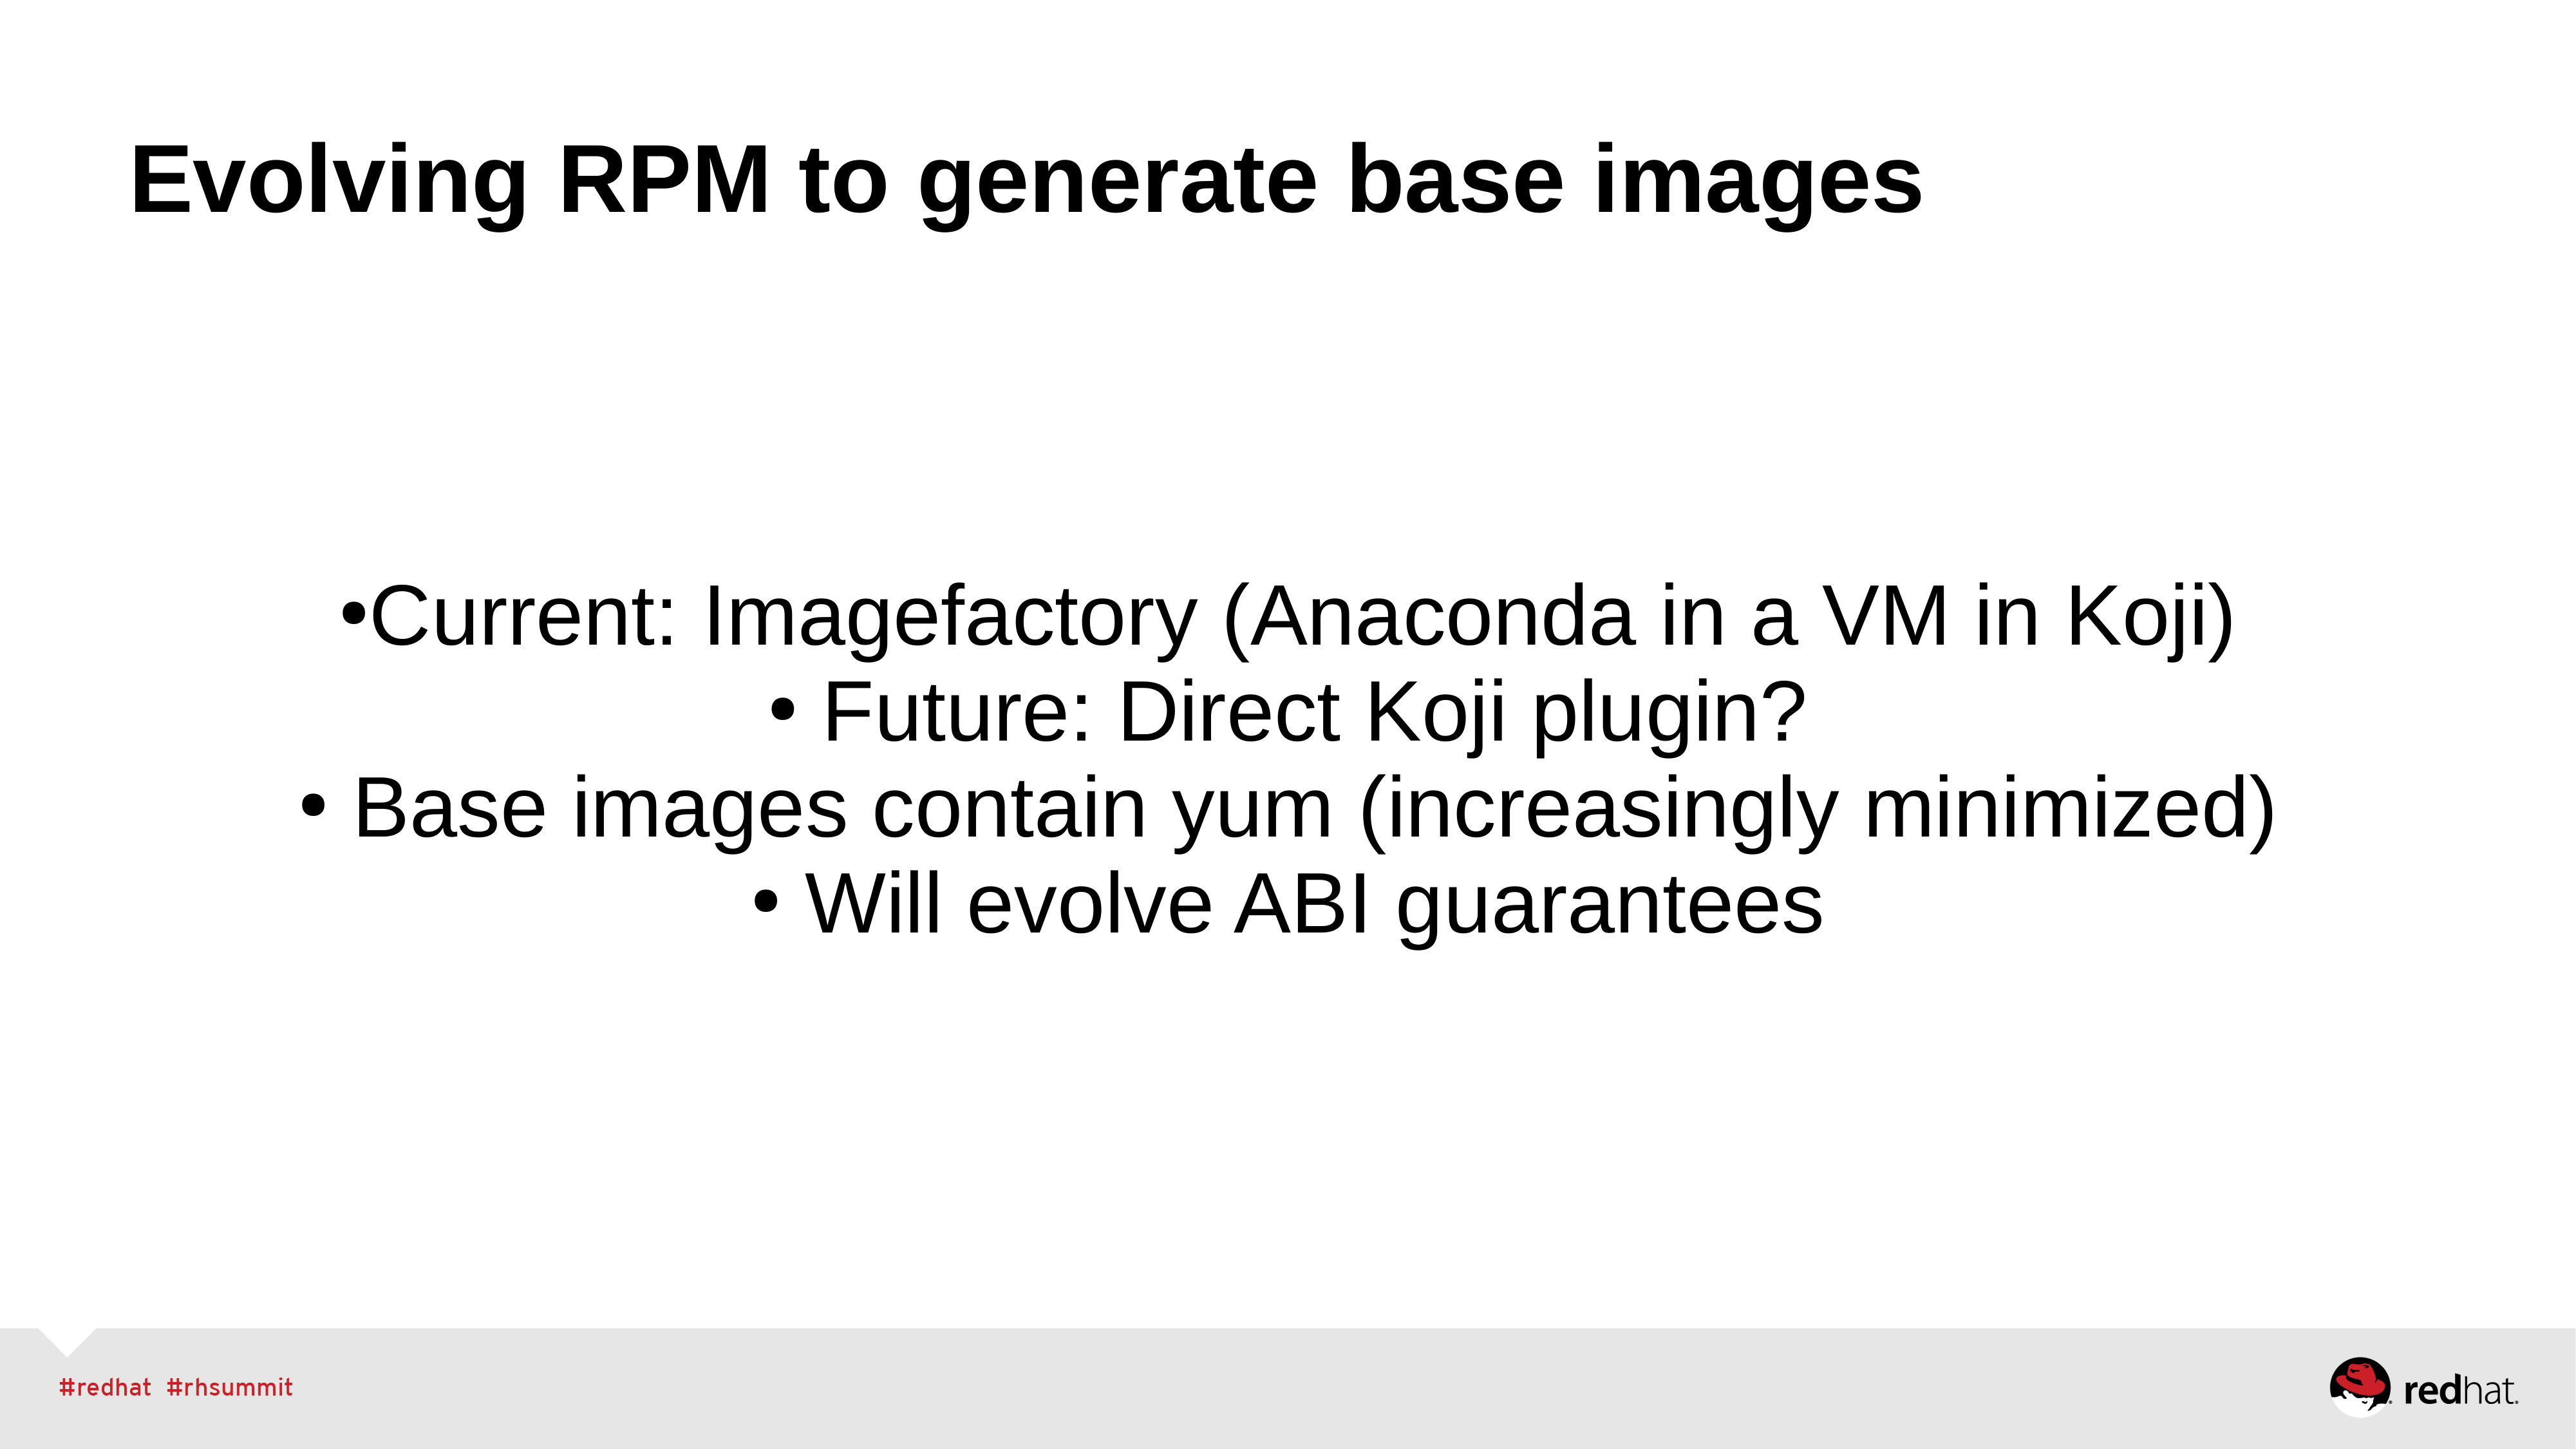

# Evolving RPM to generate base images
Current: Imagefactory (Anaconda in a VM in Koji)
 Future: Direct Koji plugin?
 Base images contain yum (increasingly minimized)
 Will evolve ABI guarantees